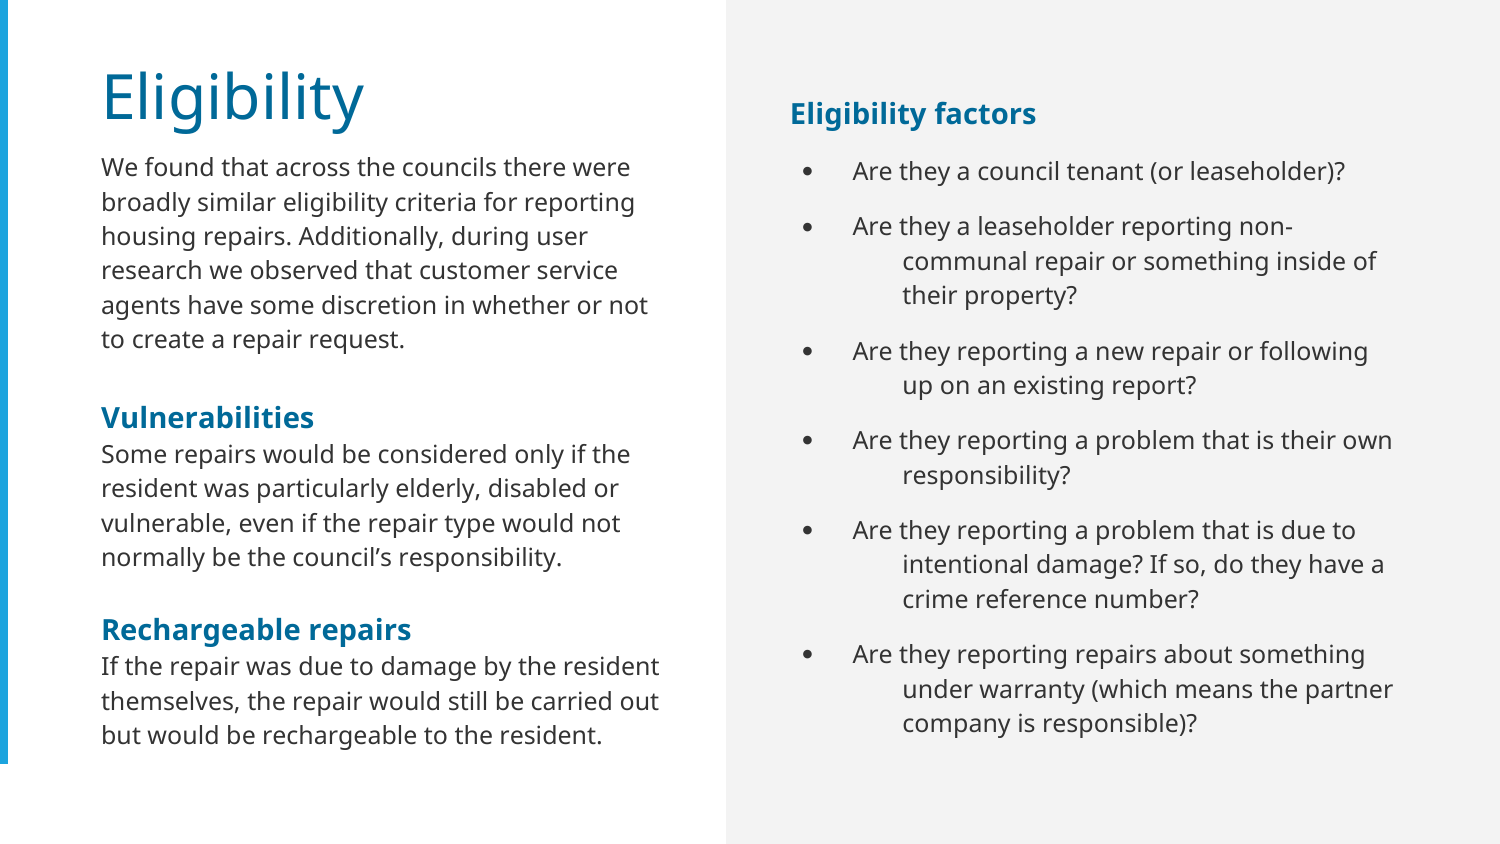

Eligibility
Eligibility factors
Are they a council tenant (or leaseholder)?
Are they a leaseholder reporting non-communal repair or something inside of their property?
Are they reporting a new repair or following up on an existing report?
Are they reporting a problem that is their own responsibility?
Are they reporting a problem that is due to intentional damage? If so, do they have a crime reference number?
Are they reporting repairs about something under warranty (which means the partner company is responsible)?
We found that across the councils there were broadly similar eligibility criteria for reporting housing repairs. Additionally, during user research we observed that customer service agents have some discretion in whether or not to create a repair request.
Vulnerabilities
Some repairs would be considered only if the resident was particularly elderly, disabled or vulnerable, even if the repair type would not normally be the council’s responsibility.
Rechargeable repairs
If the repair was due to damage by the resident themselves, the repair would still be carried out but would be rechargeable to the resident.